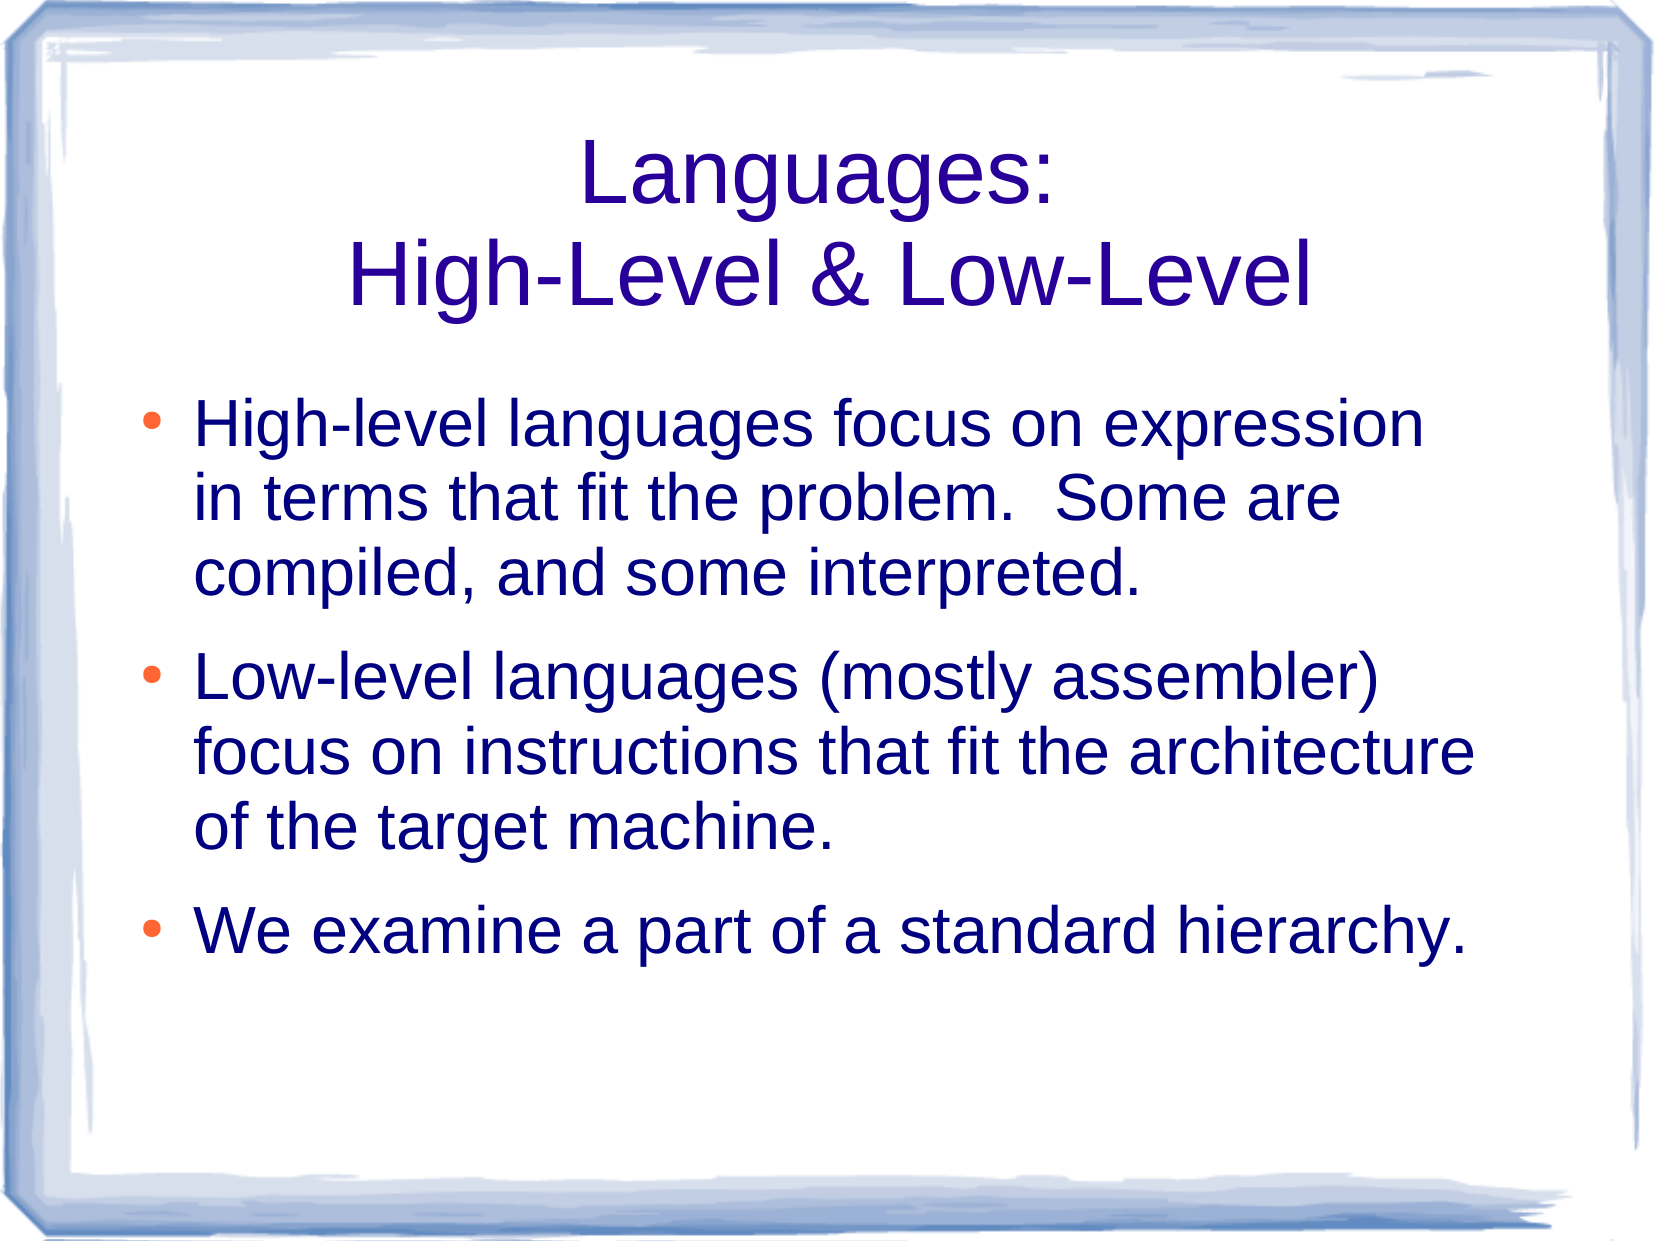

# Languages: High-Level & Low-Level
High-level languages focus on expression
in terms that fit the problem. Some are
compiled, and some interpreted.
Low-level languages (mostly assembler)
focus on instructions that fit the architecture
of the target machine.
We examine a part of a standard hierarchy.